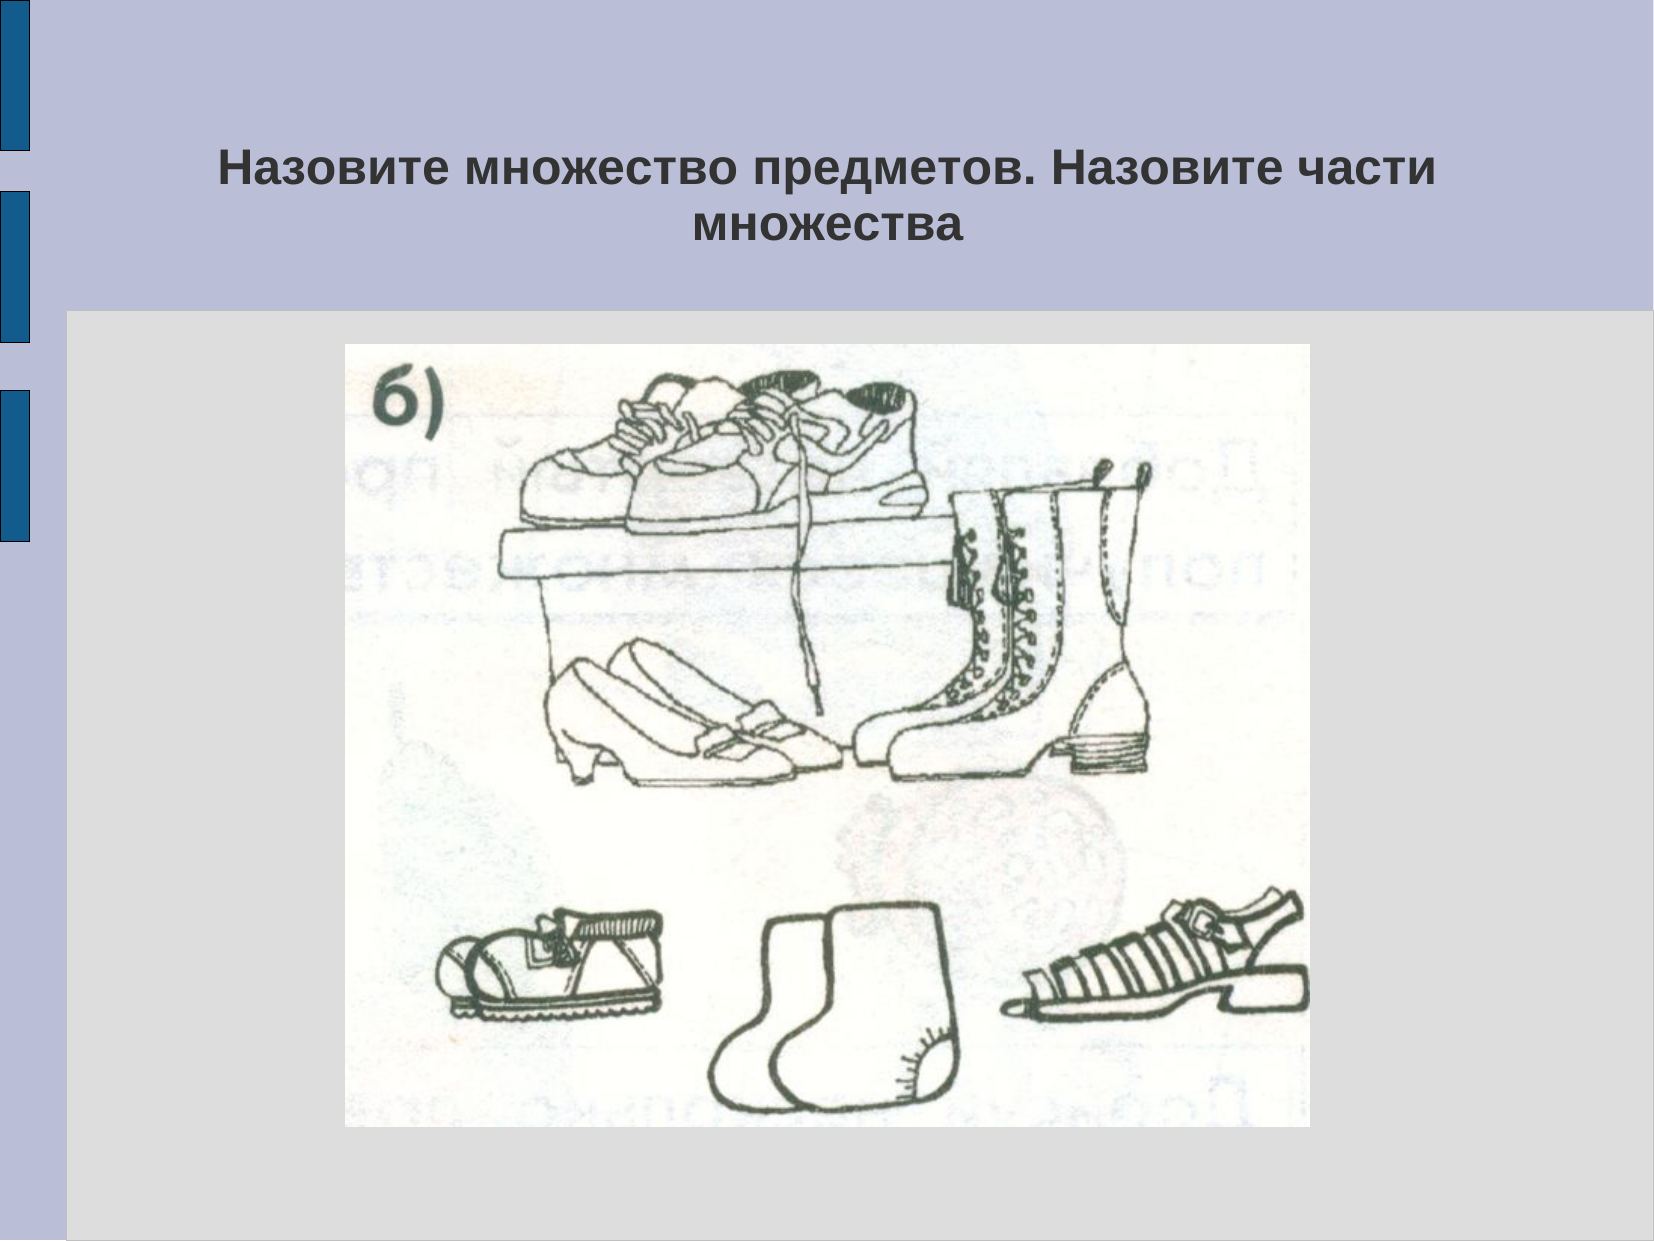

# Назовите множество предметов. Назовите части множества